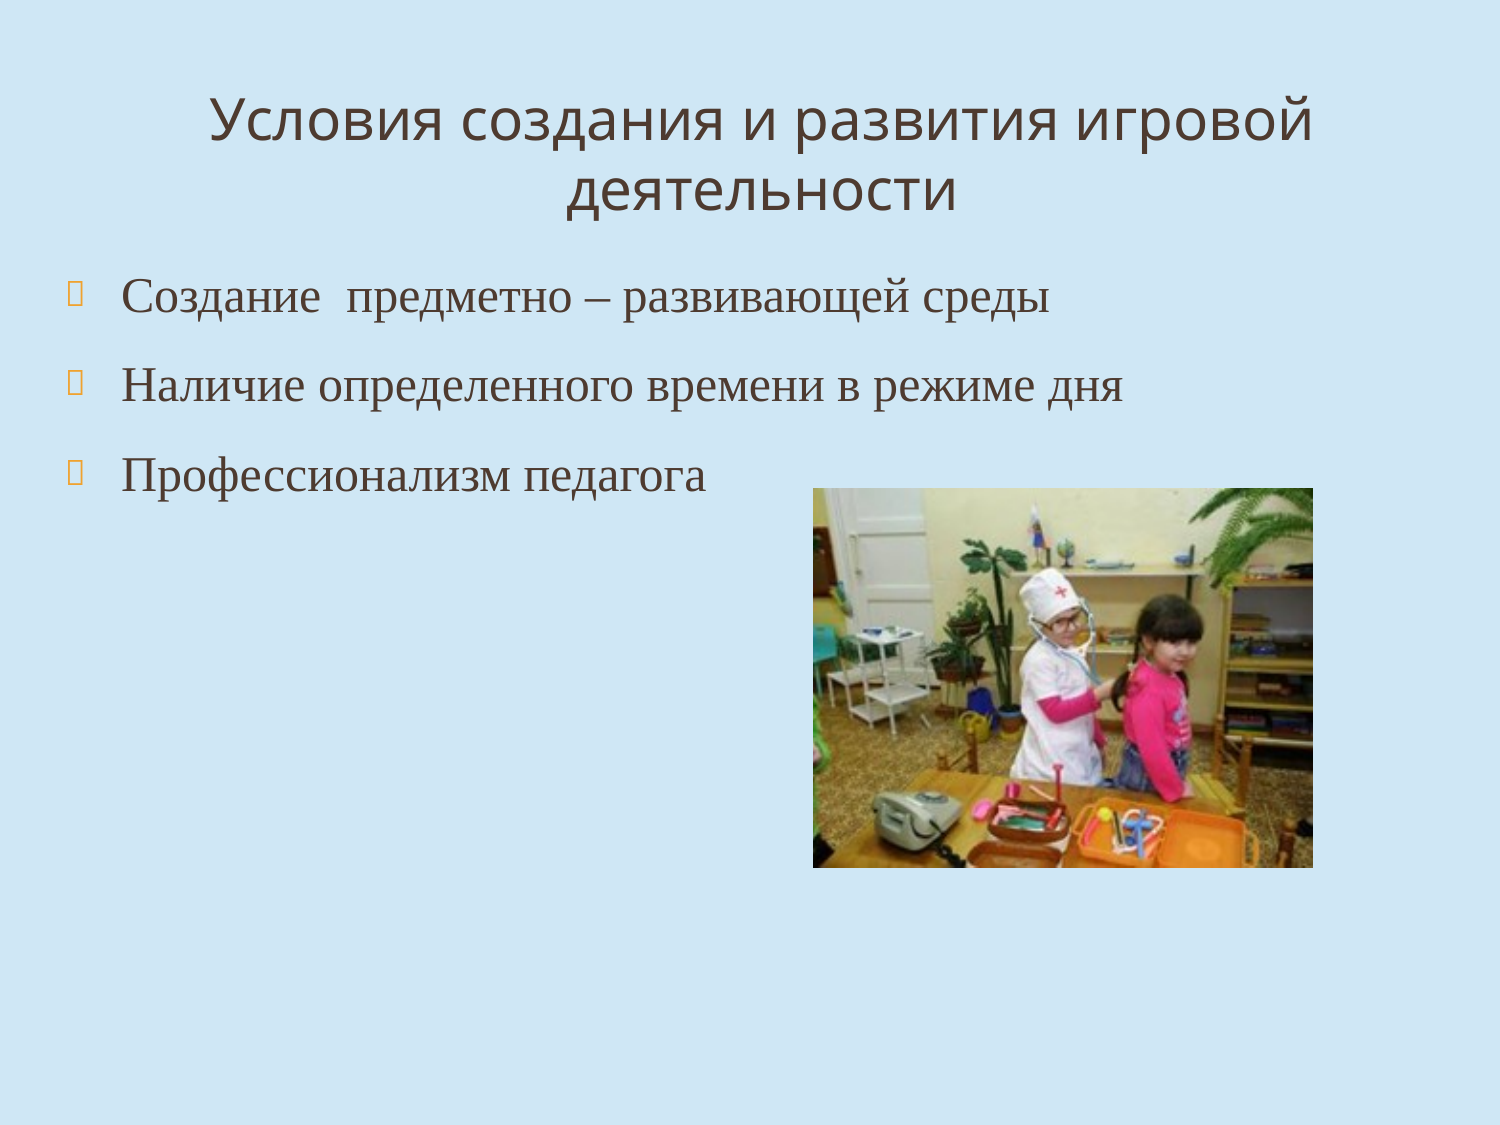

# Условия создания и развития игровой деятельности
Создание предметно – развивающей среды
Наличие определенного времени в режиме дня
Профессионализм педагога